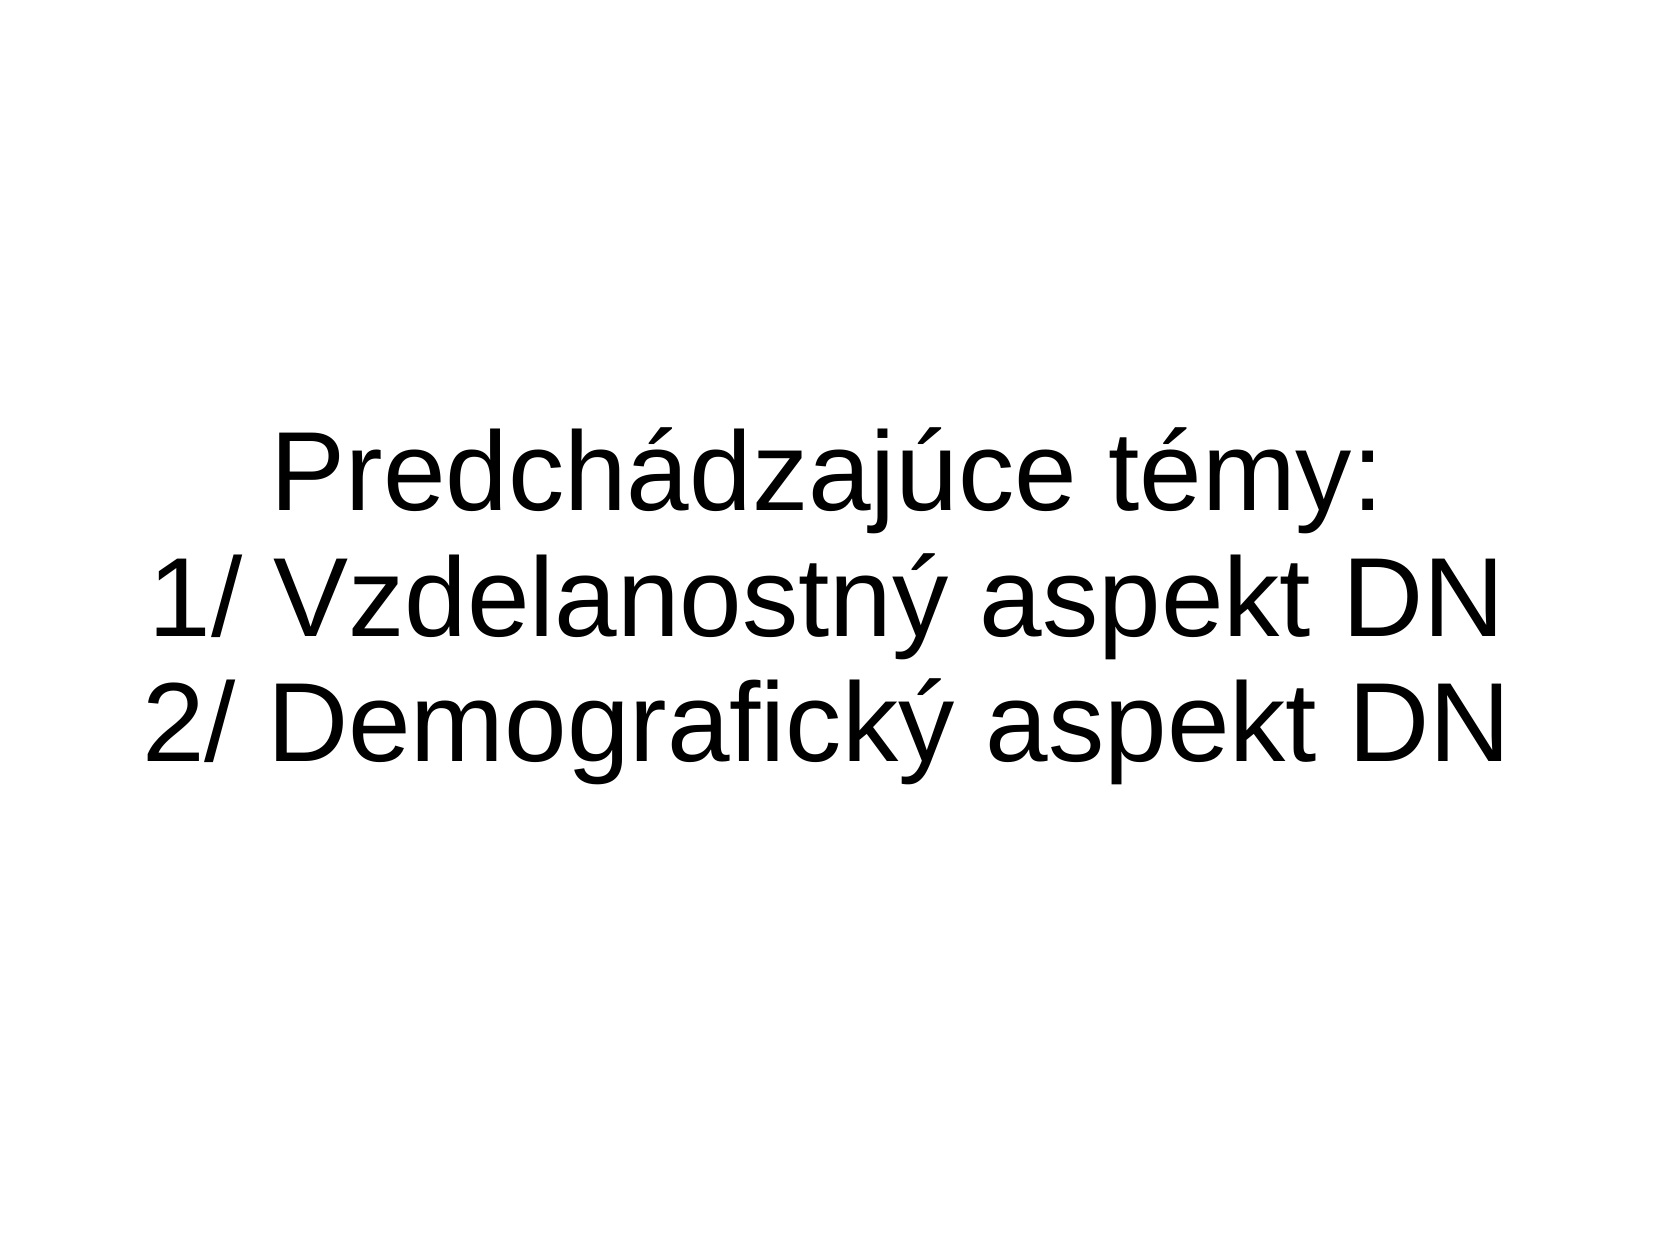

# Predchádzajúce témy:
1/ Vzdelanostný aspekt DN
2/ Demografický aspekt DN